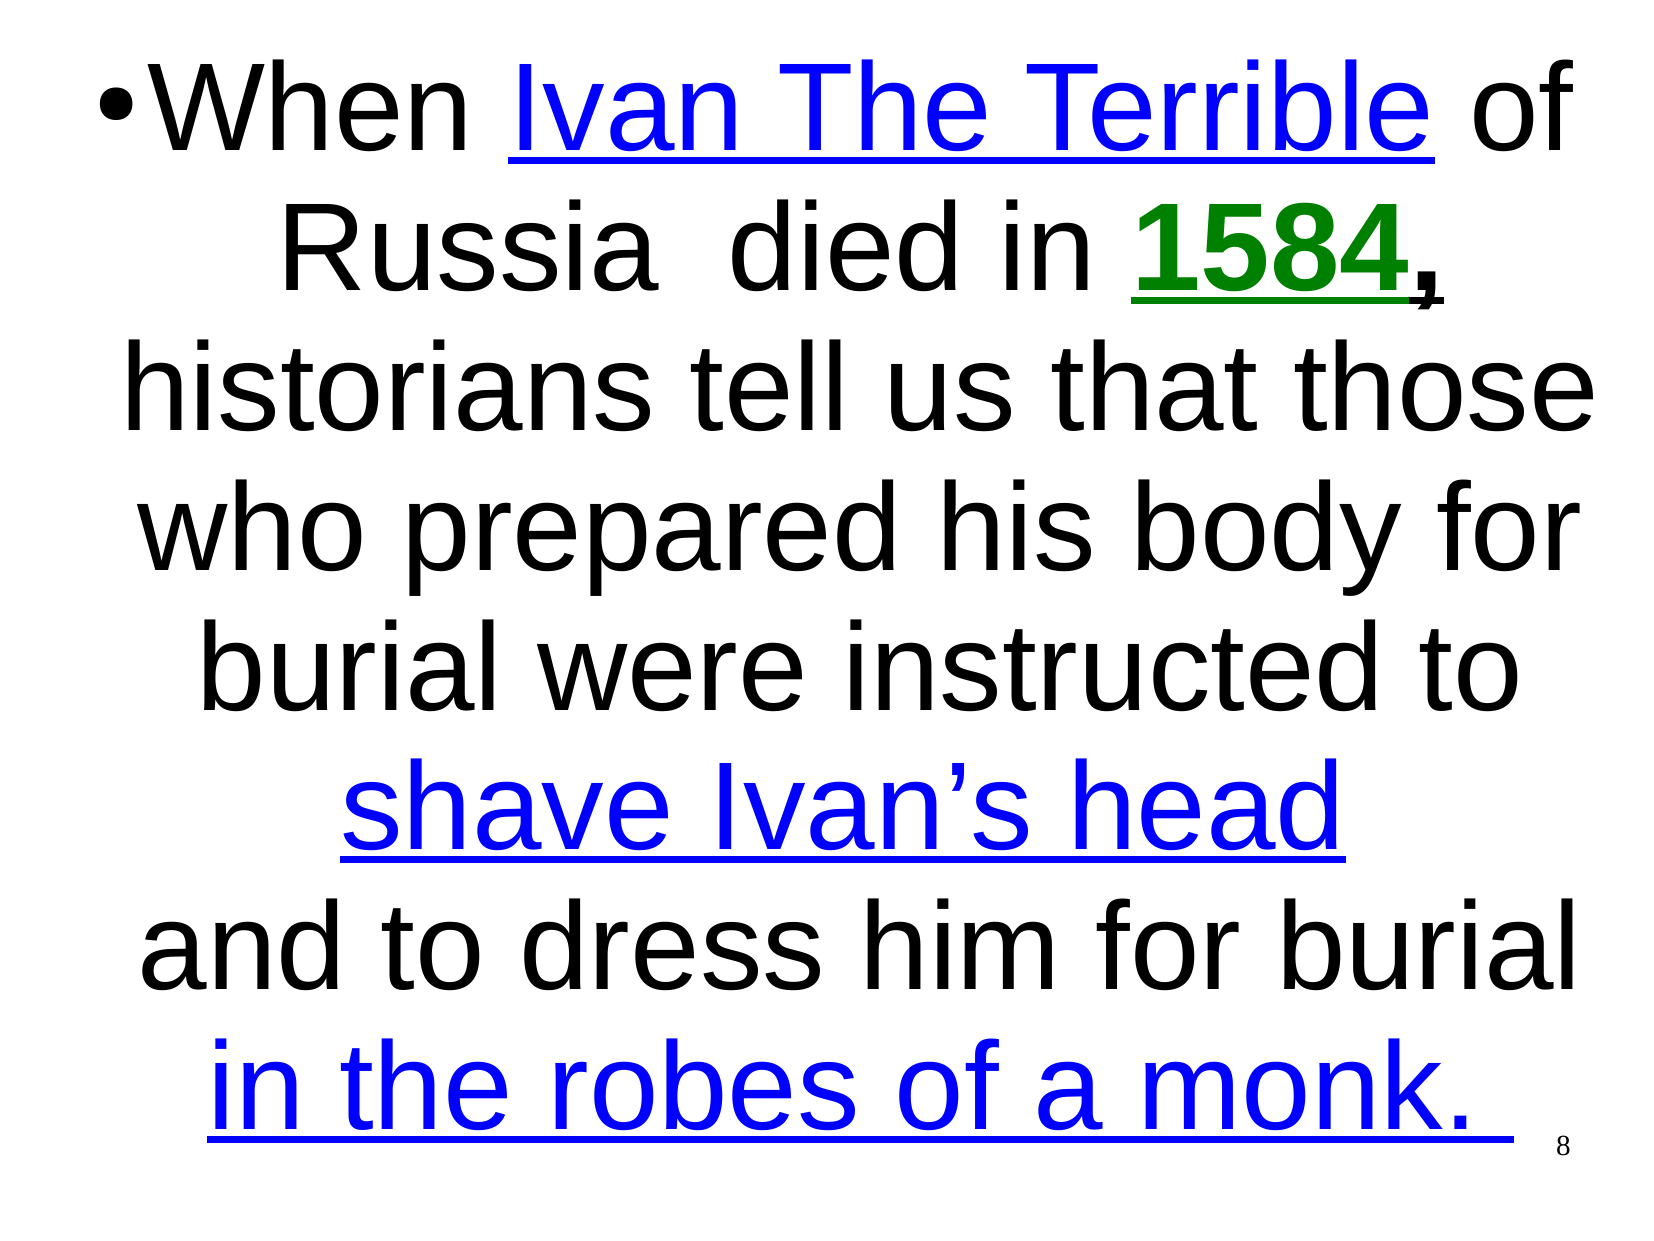

# When Ivan The Terrible of Russia died in 1584, historians tell us that those who prepared his body for burial were instructed to shave Ivan’s head and to dress him for burial in the robes of a monk.
8